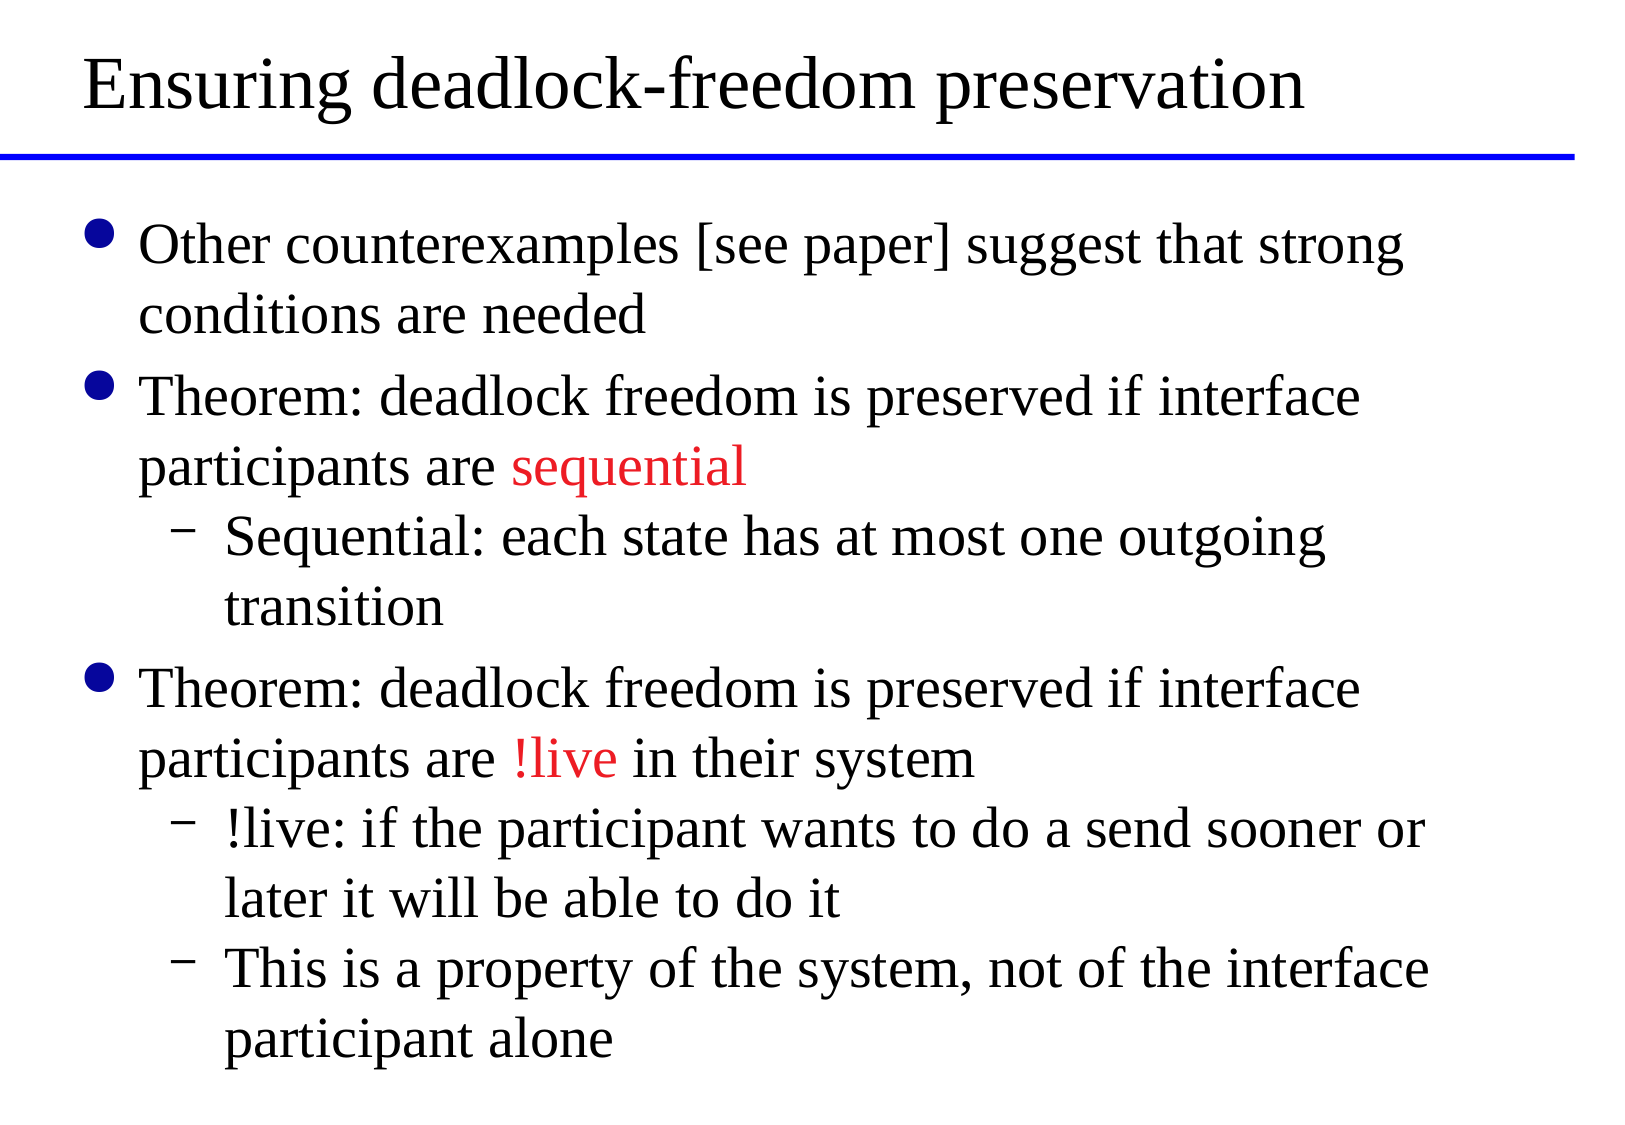

# Ensuring deadlock-freedom preservation
Other counterexamples [see paper] suggest that strong conditions are needed
Theorem: deadlock freedom is preserved if interface participants are sequential
Sequential: each state has at most one outgoing transition
Theorem: deadlock freedom is preserved if interface participants are !live in their system
!live: if the participant wants to do a send sooner or later it will be able to do it
This is a property of the system, not of the interface participant alone